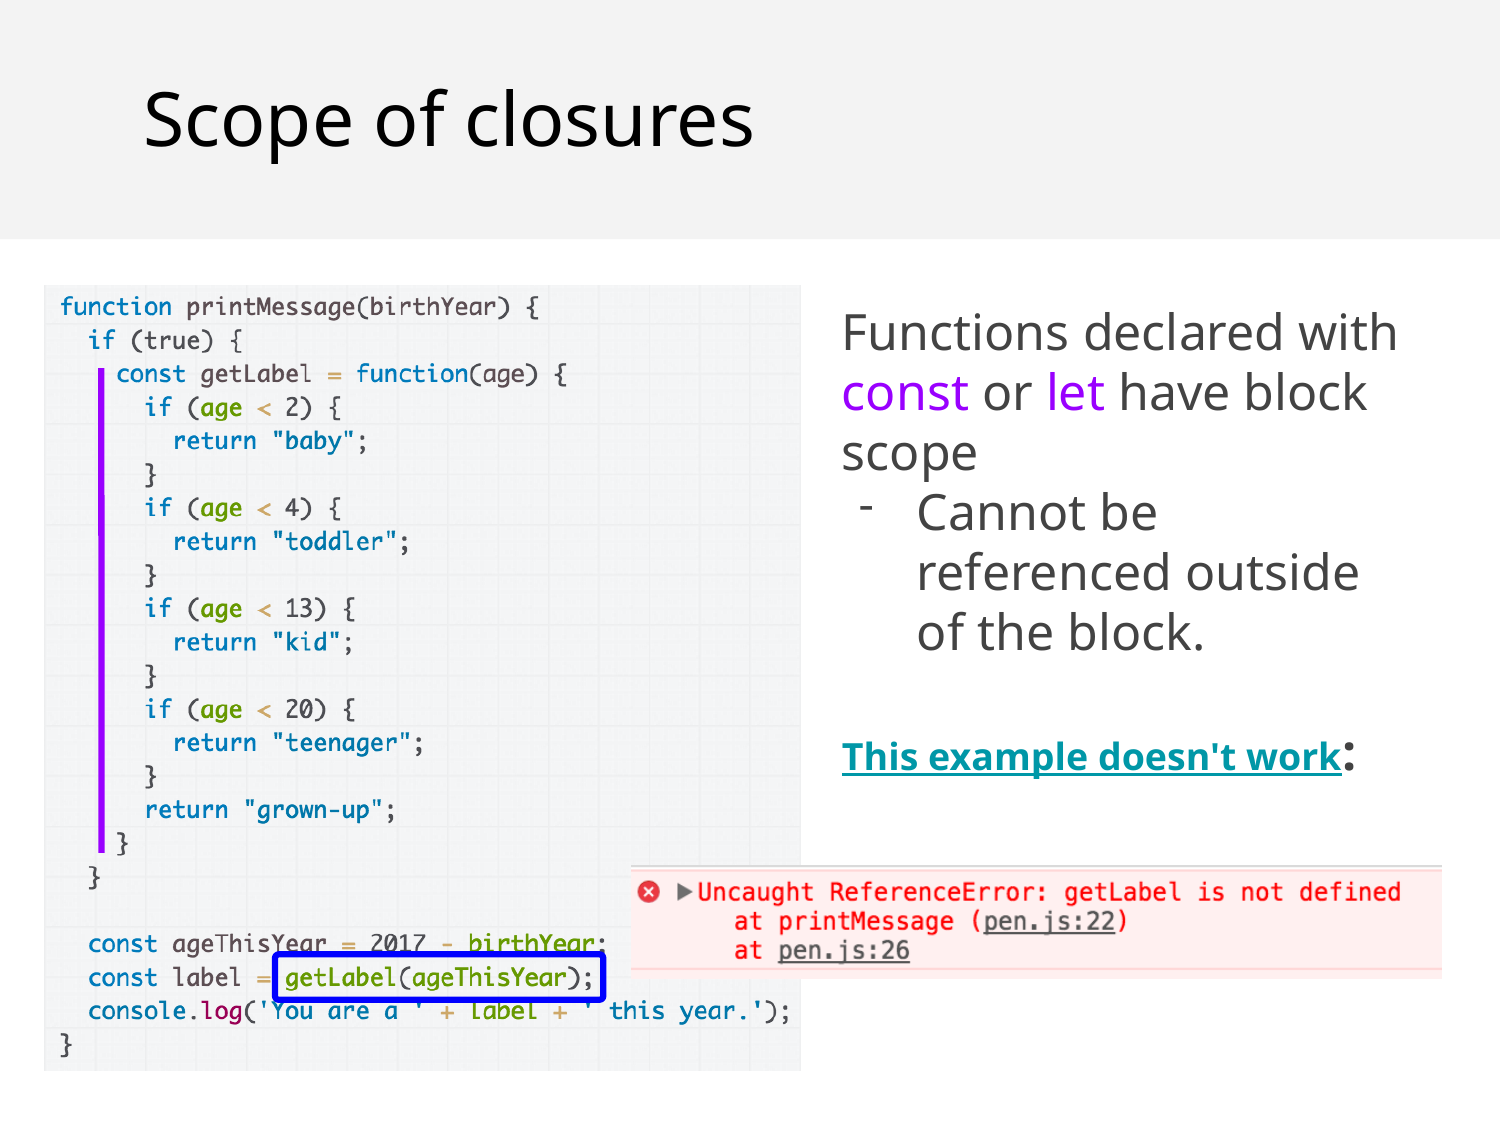

# Scope of closures
Functions declared with const or let have block scope
Cannot be referenced outside of the block.
This example doesn't work: